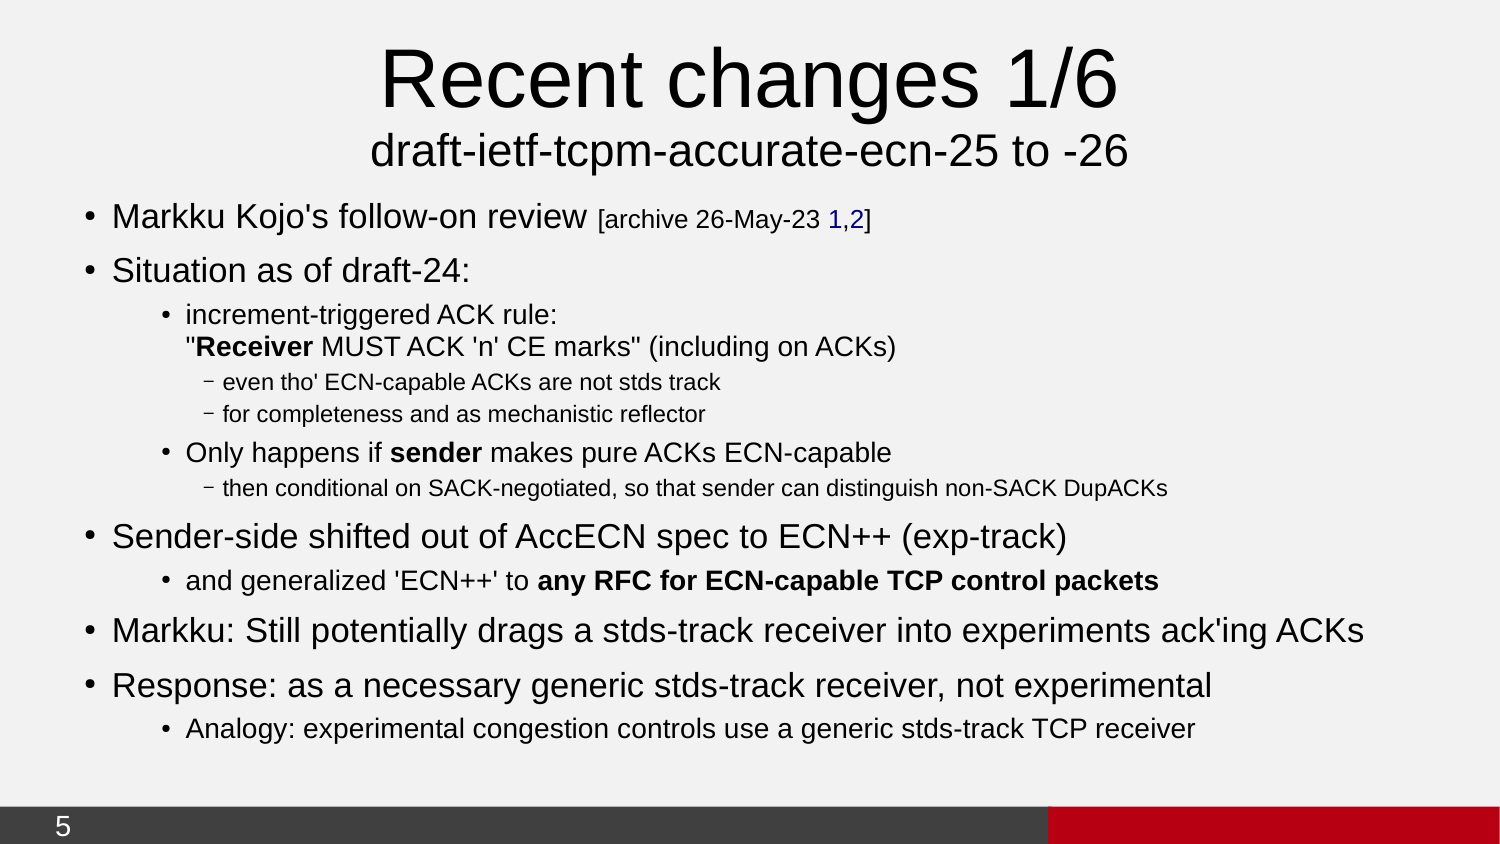

# Recent changes 1/6 draft-ietf-tcpm-accurate-ecn-25 to -26
Markku Kojo's follow-on review [archive 26-May-23 1,2]
Situation as of draft-24:
increment-triggered ACK rule:
"Receiver MUST ACK 'n' CE marks" (including on ACKs)
even tho' ECN-capable ACKs are not stds track
for completeness and as mechanistic reflector
Only happens if sender makes pure ACKs ECN-capable
then conditional on SACK-negotiated, so that sender can distinguish non-SACK DupACKs
Sender-side shifted out of AccECN spec to ECN++ (exp-track)
and generalized 'ECN++' to any RFC for ECN-capable TCP control packets
Markku: Still potentially drags a stds-track receiver into experiments ack'ing ACKs
Response: as a necessary generic stds-track receiver, not experimental
Analogy: experimental congestion controls use a generic stds-track TCP receiver
5